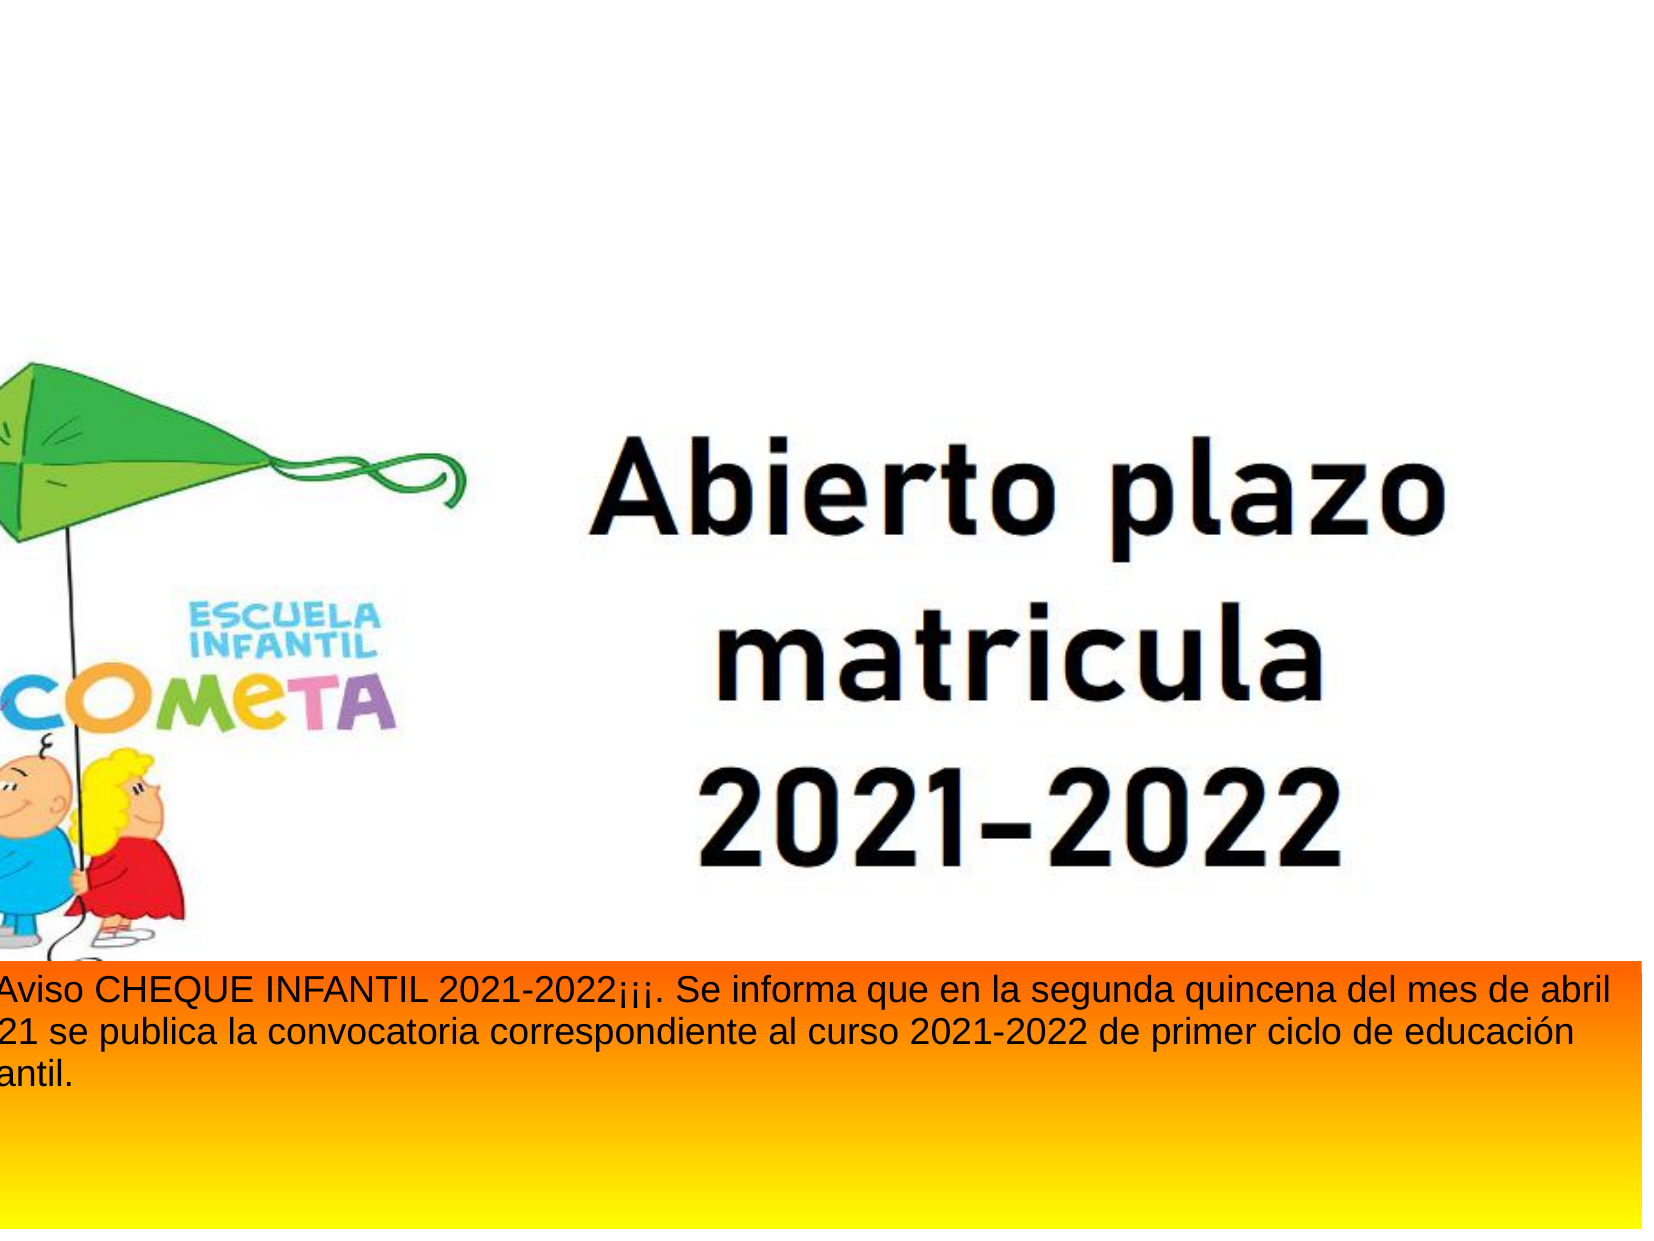

¡¡¡Aviso CHEQUE INFANTIL 2021-2022¡¡¡. Se informa que en la segunda quincena del mes de abril 2021 se publica la convocatoria correspondiente al curso 2021-2022 de primer ciclo de educación infantil.